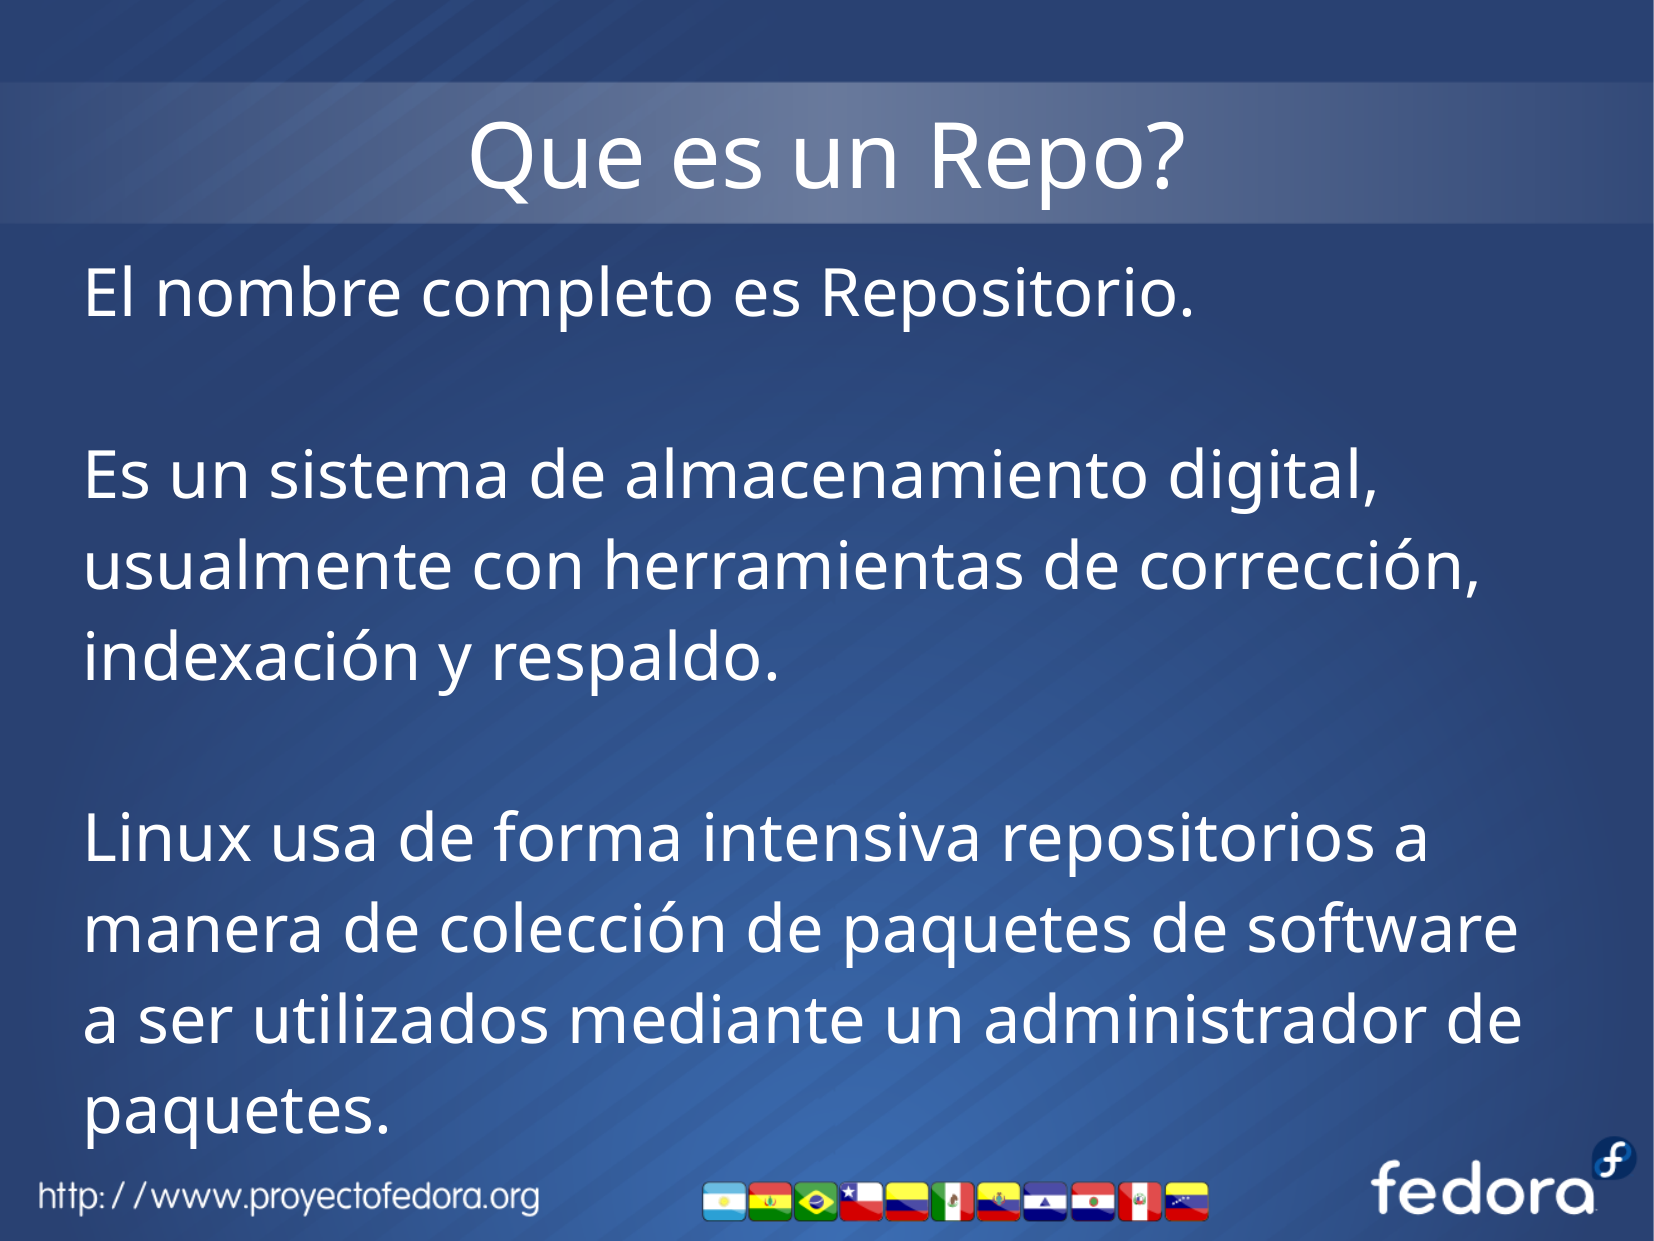

# Que es un Repo?
El nombre completo es Repositorio.
Es un sistema de almacenamiento digital, usualmente con herramientas de corrección, indexación y respaldo.
Linux usa de forma intensiva repositorios a manera de colección de paquetes de software a ser utilizados mediante un administrador de paquetes.